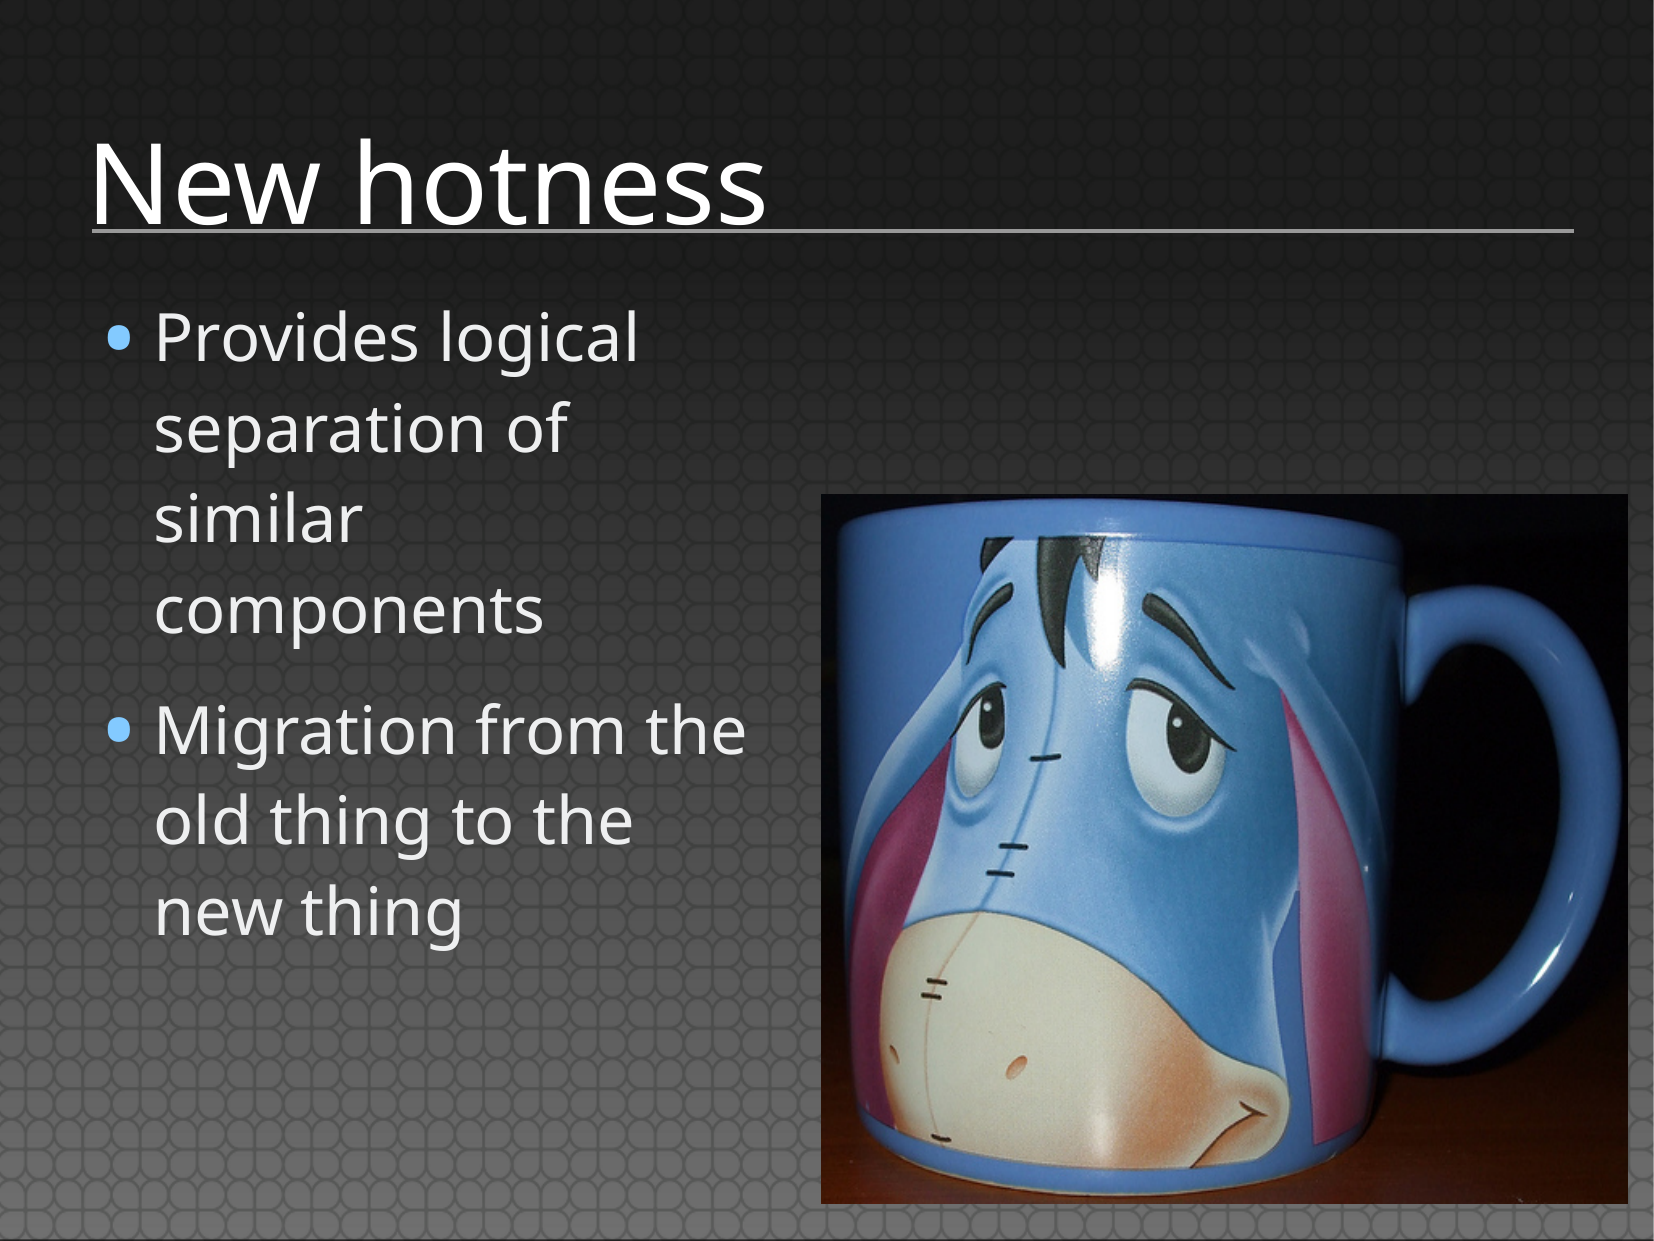

# New hotness
Provides logical separation of similar components
Migration from the old thing to the new thing